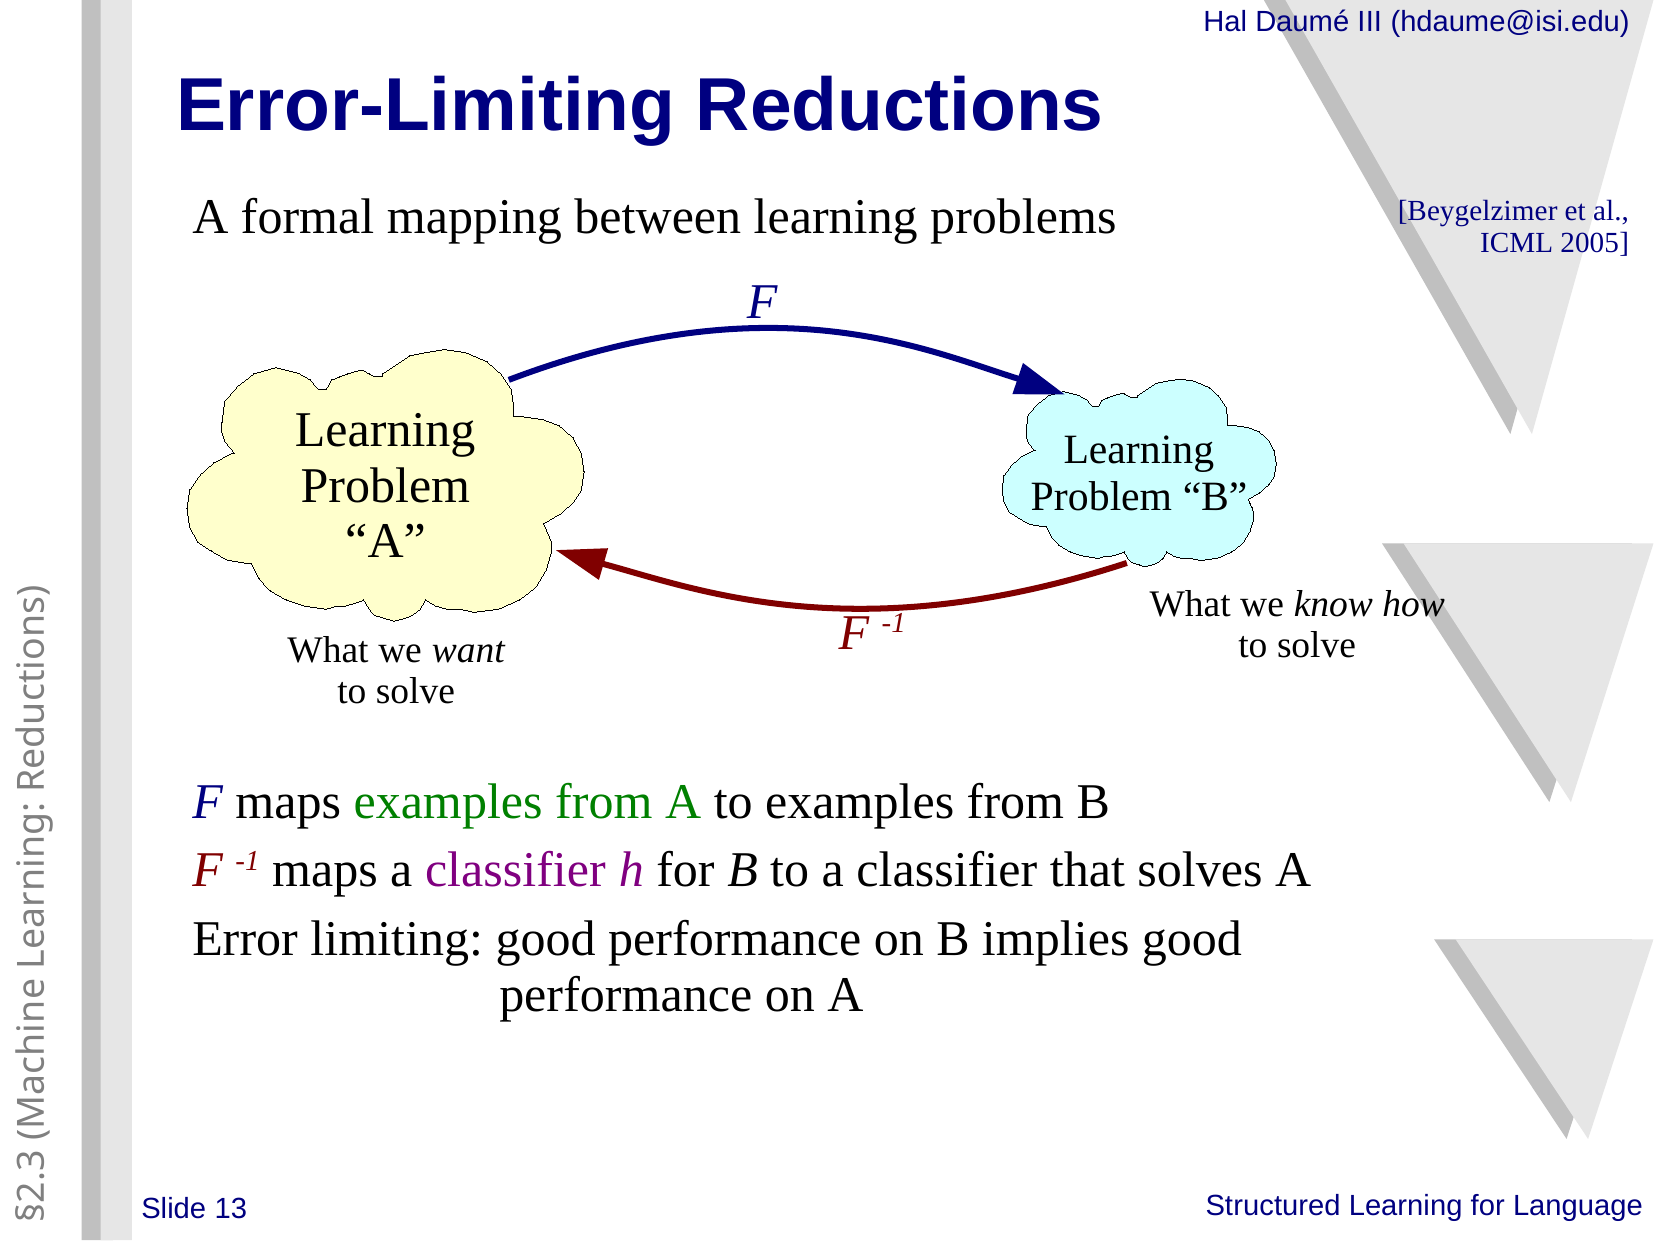

# Error-Limiting Reductions
A formal mapping between learning problems
[Beygelzimer et al.,
ICML 2005]
F
Learning
Problem
“A”
Learning
Problem “B”
F -1
What we know how
to solve
What we want
to solve
F maps examples from A to examples from B
F -1 maps a classifier h for B to a classifier that solves A
Error limiting: good performance on B implies good 				performance on A
§2.3 (Machine Learning: Reductions)